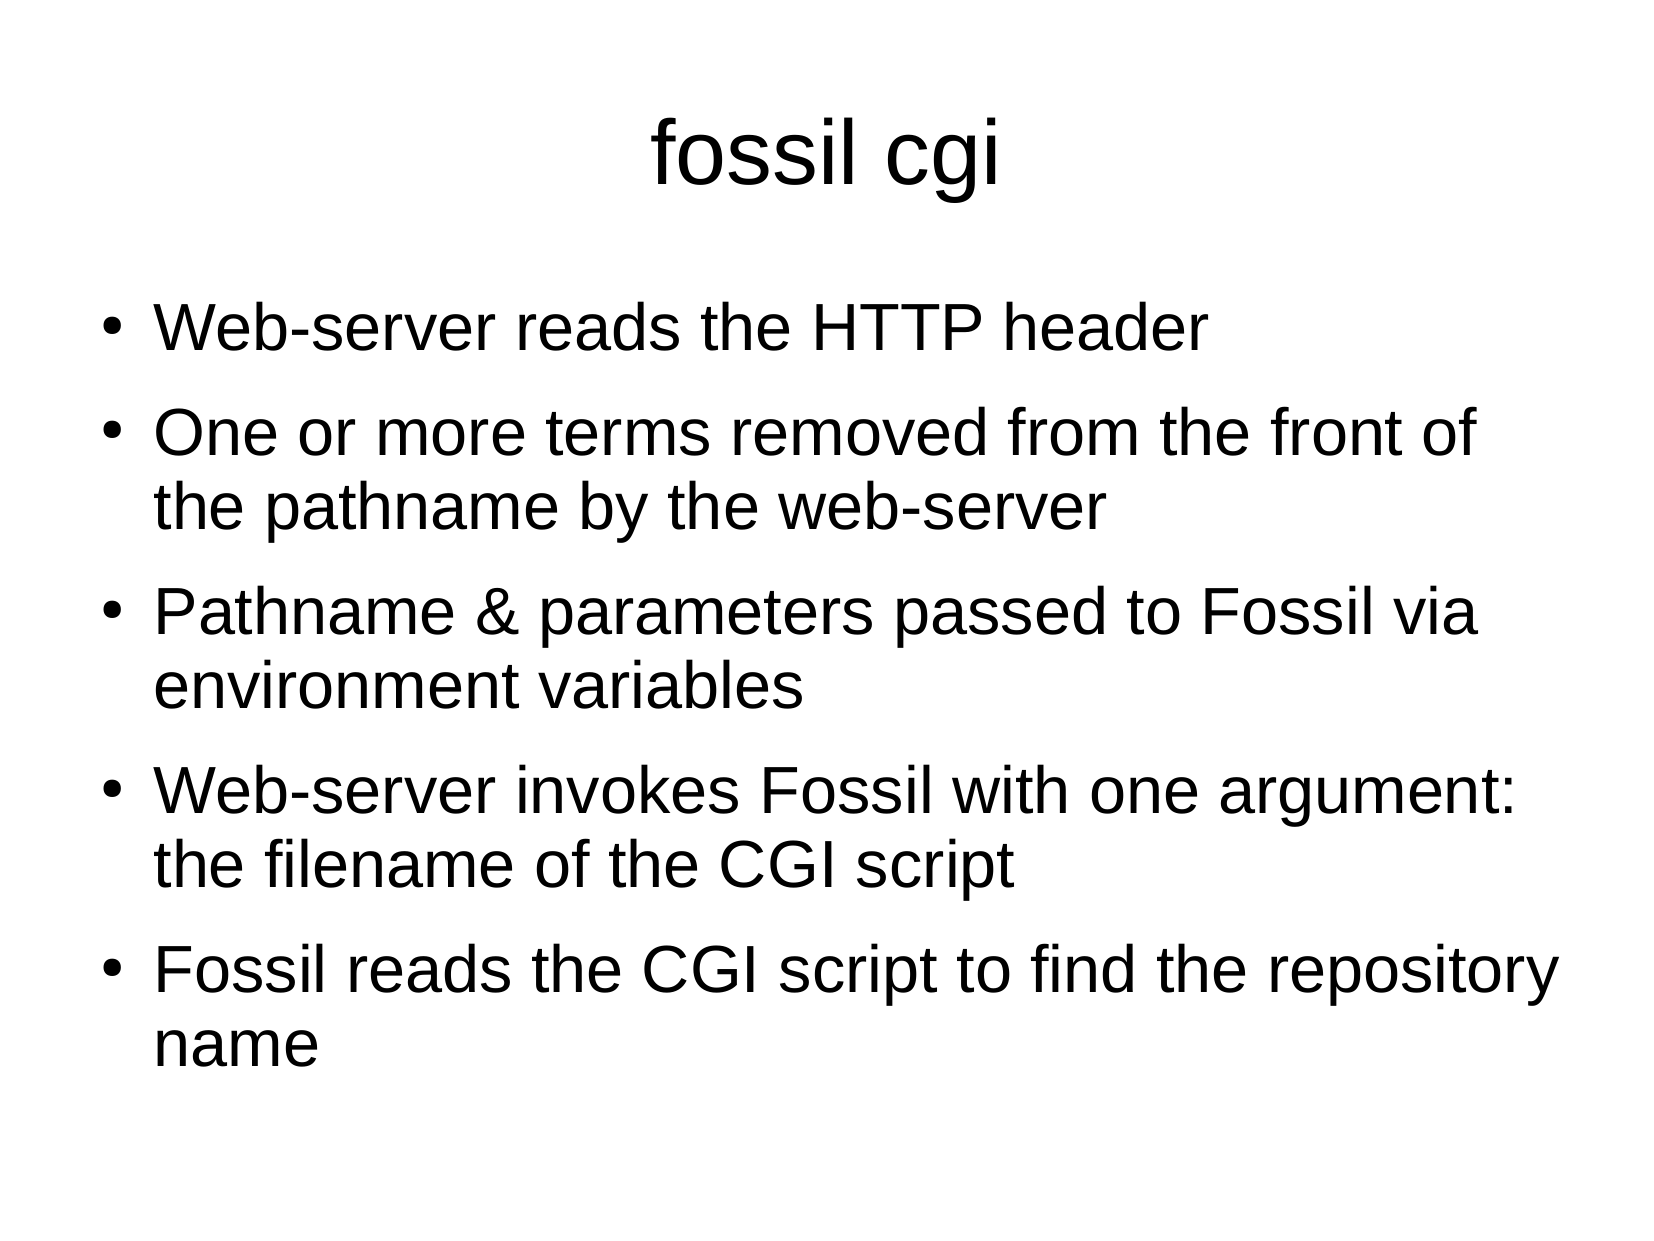

# fossil cgi
Web-server reads the HTTP header
One or more terms removed from the front of the pathname by the web-server
Pathname & parameters passed to Fossil via environment variables
Web-server invokes Fossil with one argument: the filename of the CGI script
Fossil reads the CGI script to find the repository name